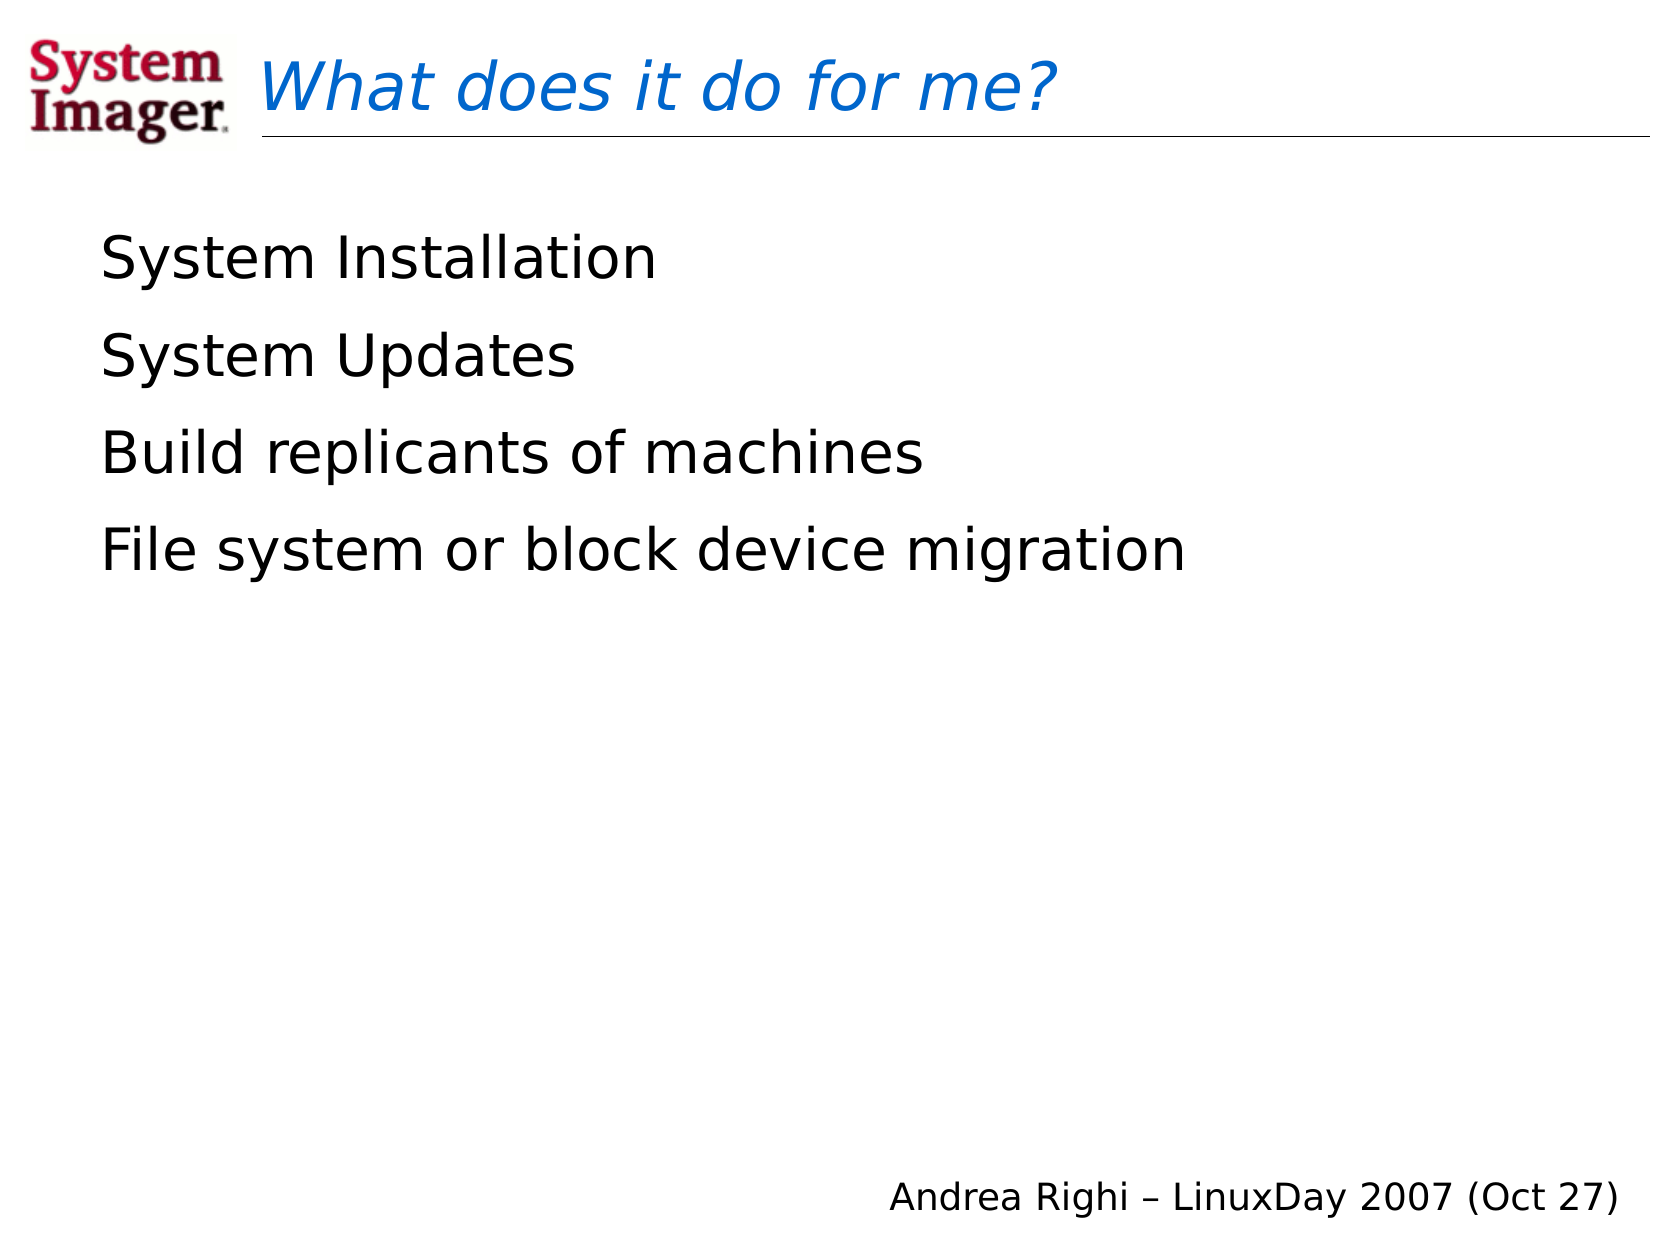

# What does it do for me?
System Installation
System Updates
Build replicants of machines
File system or block device migration